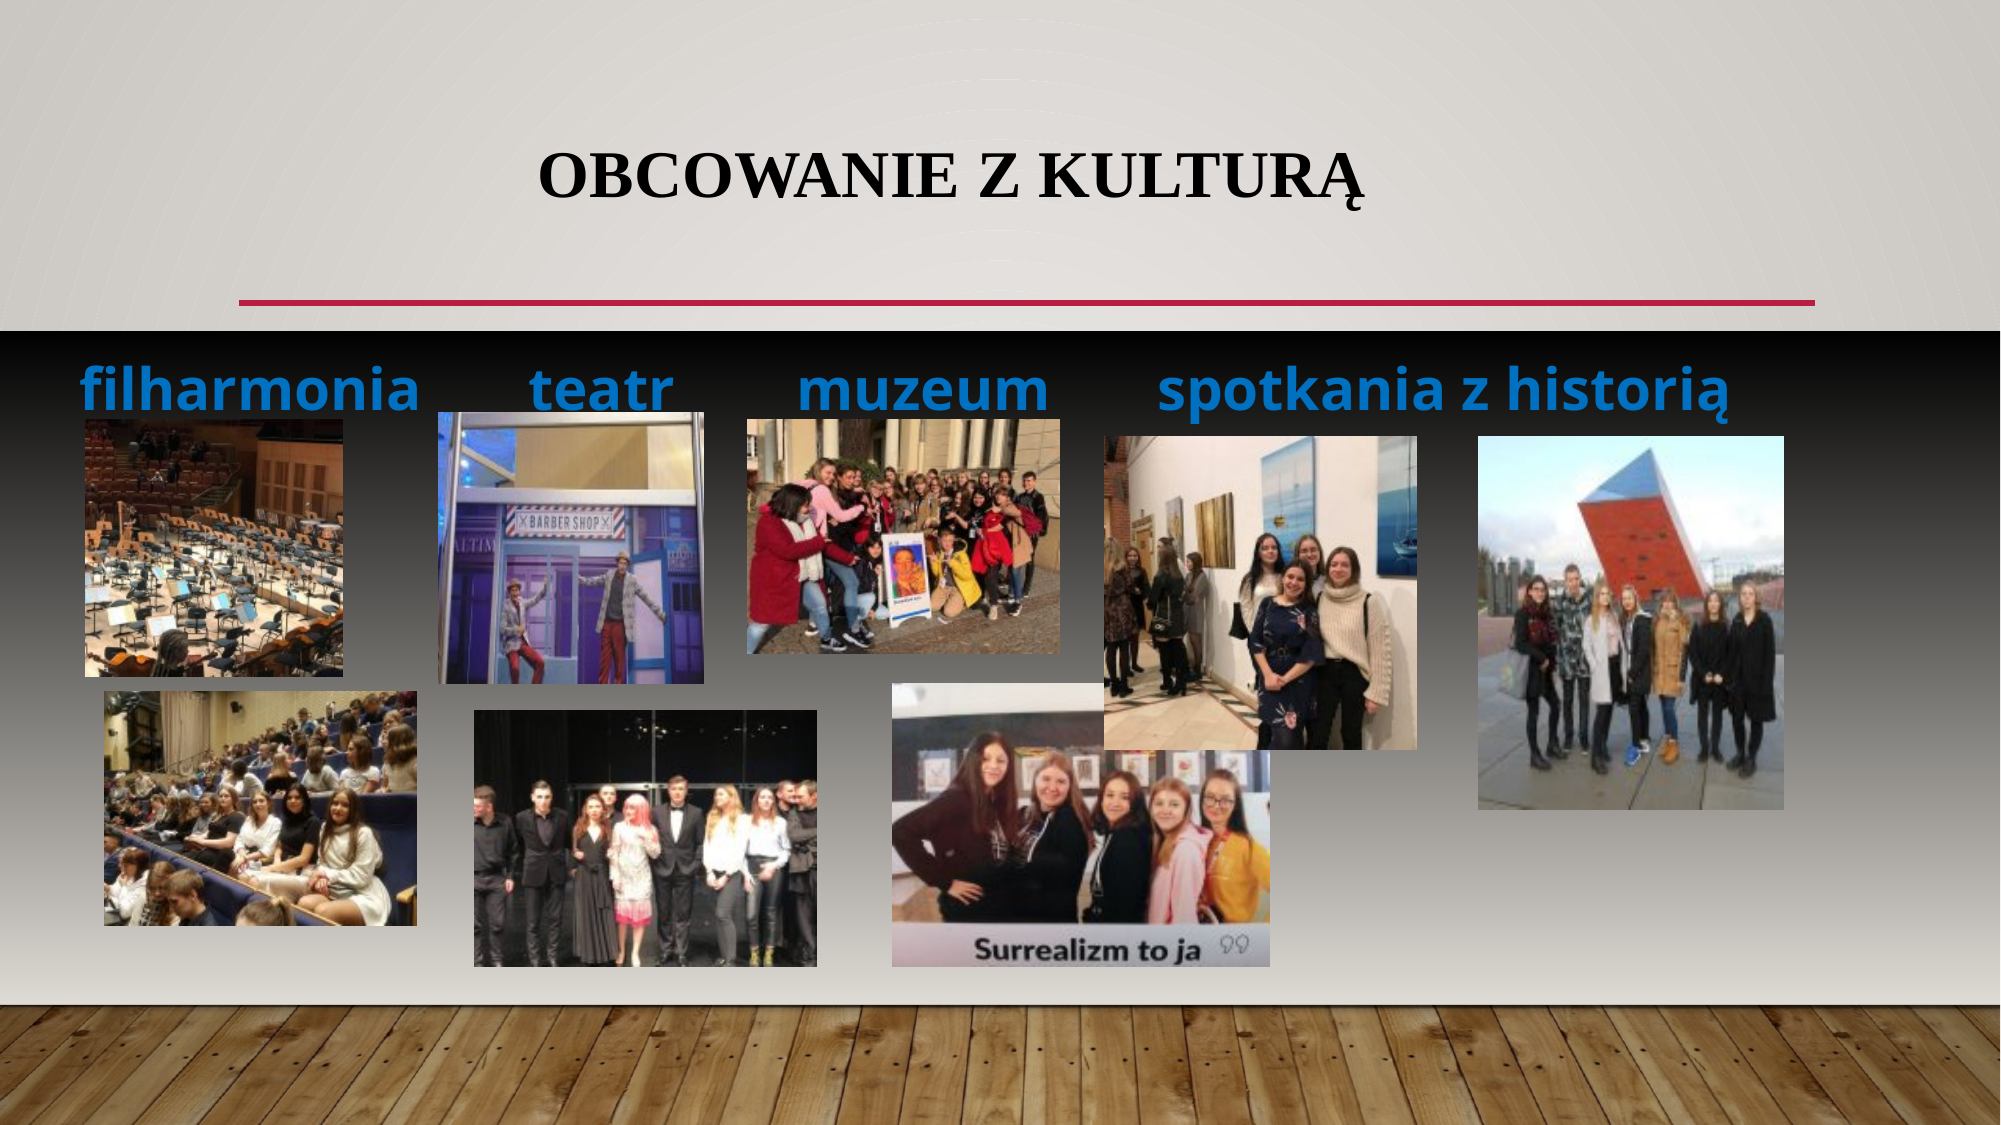

# obcowanie z kulturą
filharmonia teatr muzeum spotkania z historią